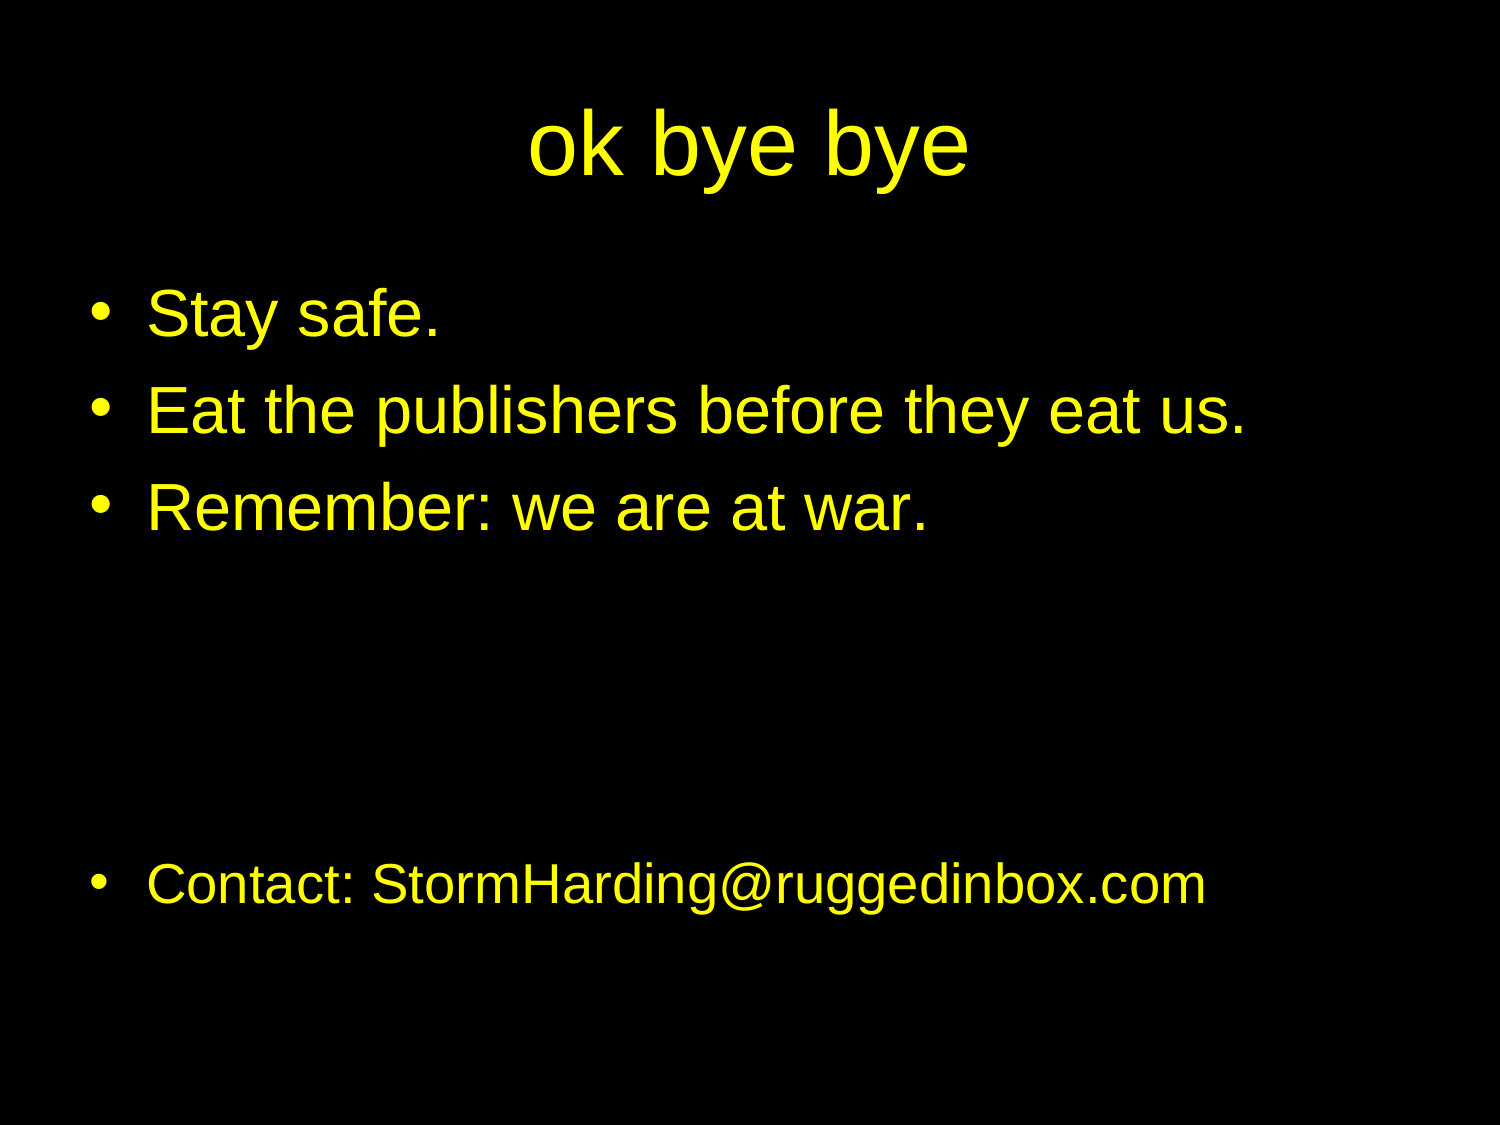

# ok bye bye
Stay safe.
Eat the publishers before they eat us.
Remember: we are at war.
Contact: StormHarding@ruggedinbox.com